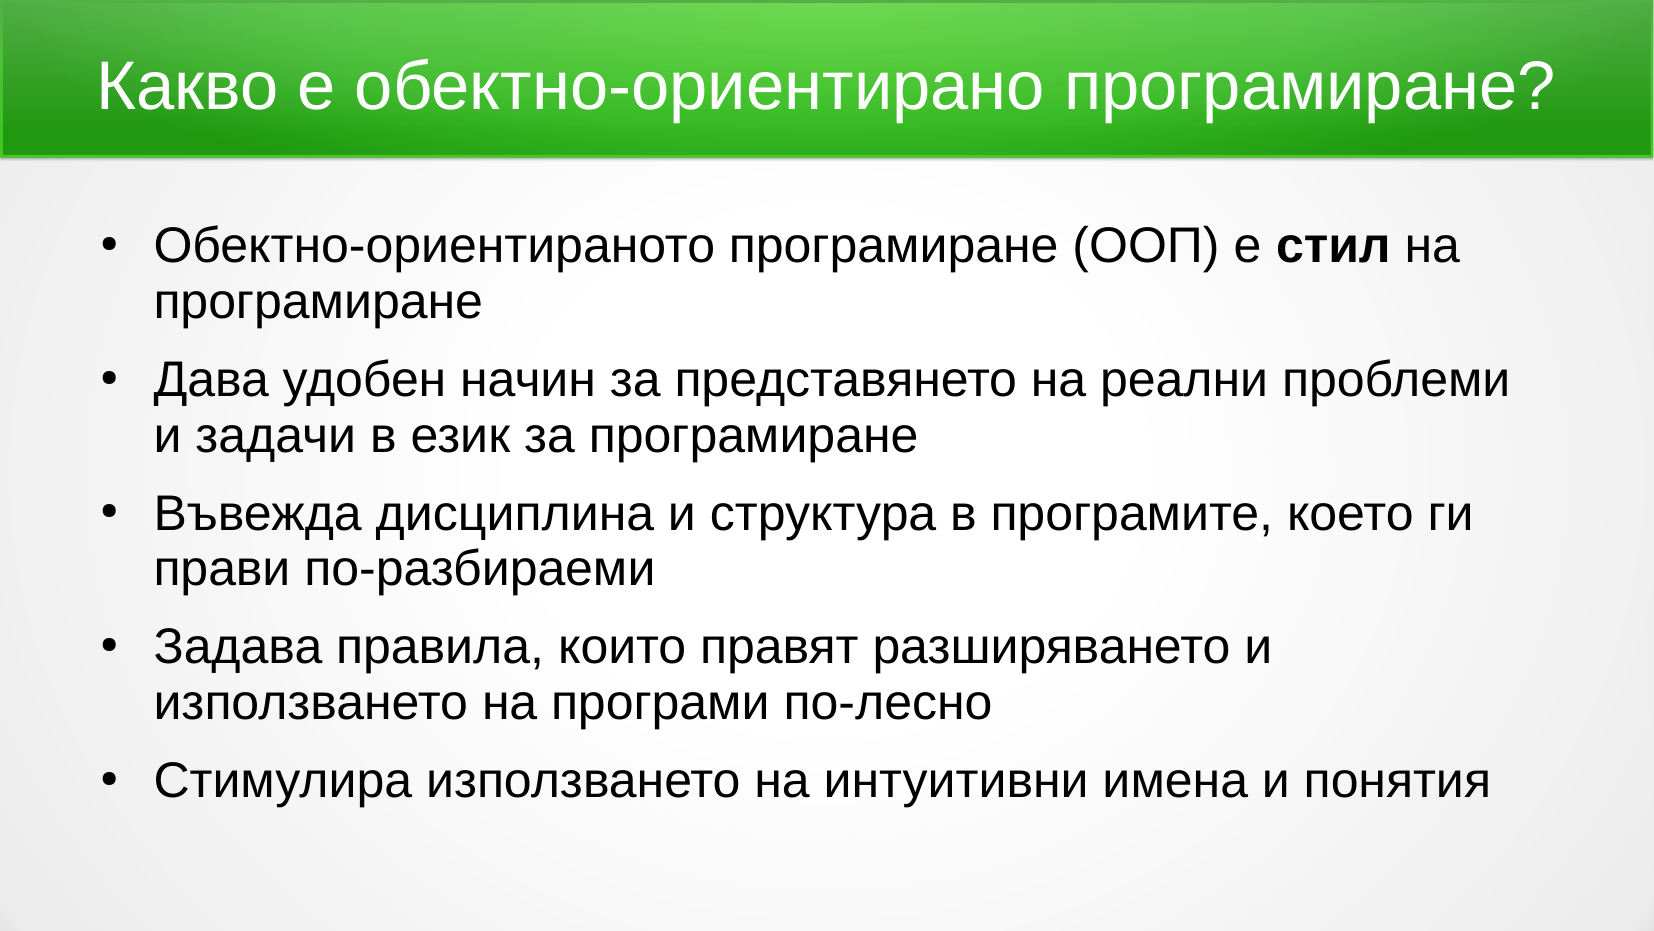

# Какво е обектно-ориентирано програмиране?
Обектно-ориентираното програмиране (ООП) е стил на програмиране
Дава удобен начин за представянето на реални проблеми и задачи в език за програмиране
Въвежда дисциплина и структура в програмите, което ги прави по-разбираеми
Задава правила, които правят разширяването и използването на програми по-лесно
Стимулира използването на интуитивни имена и понятия